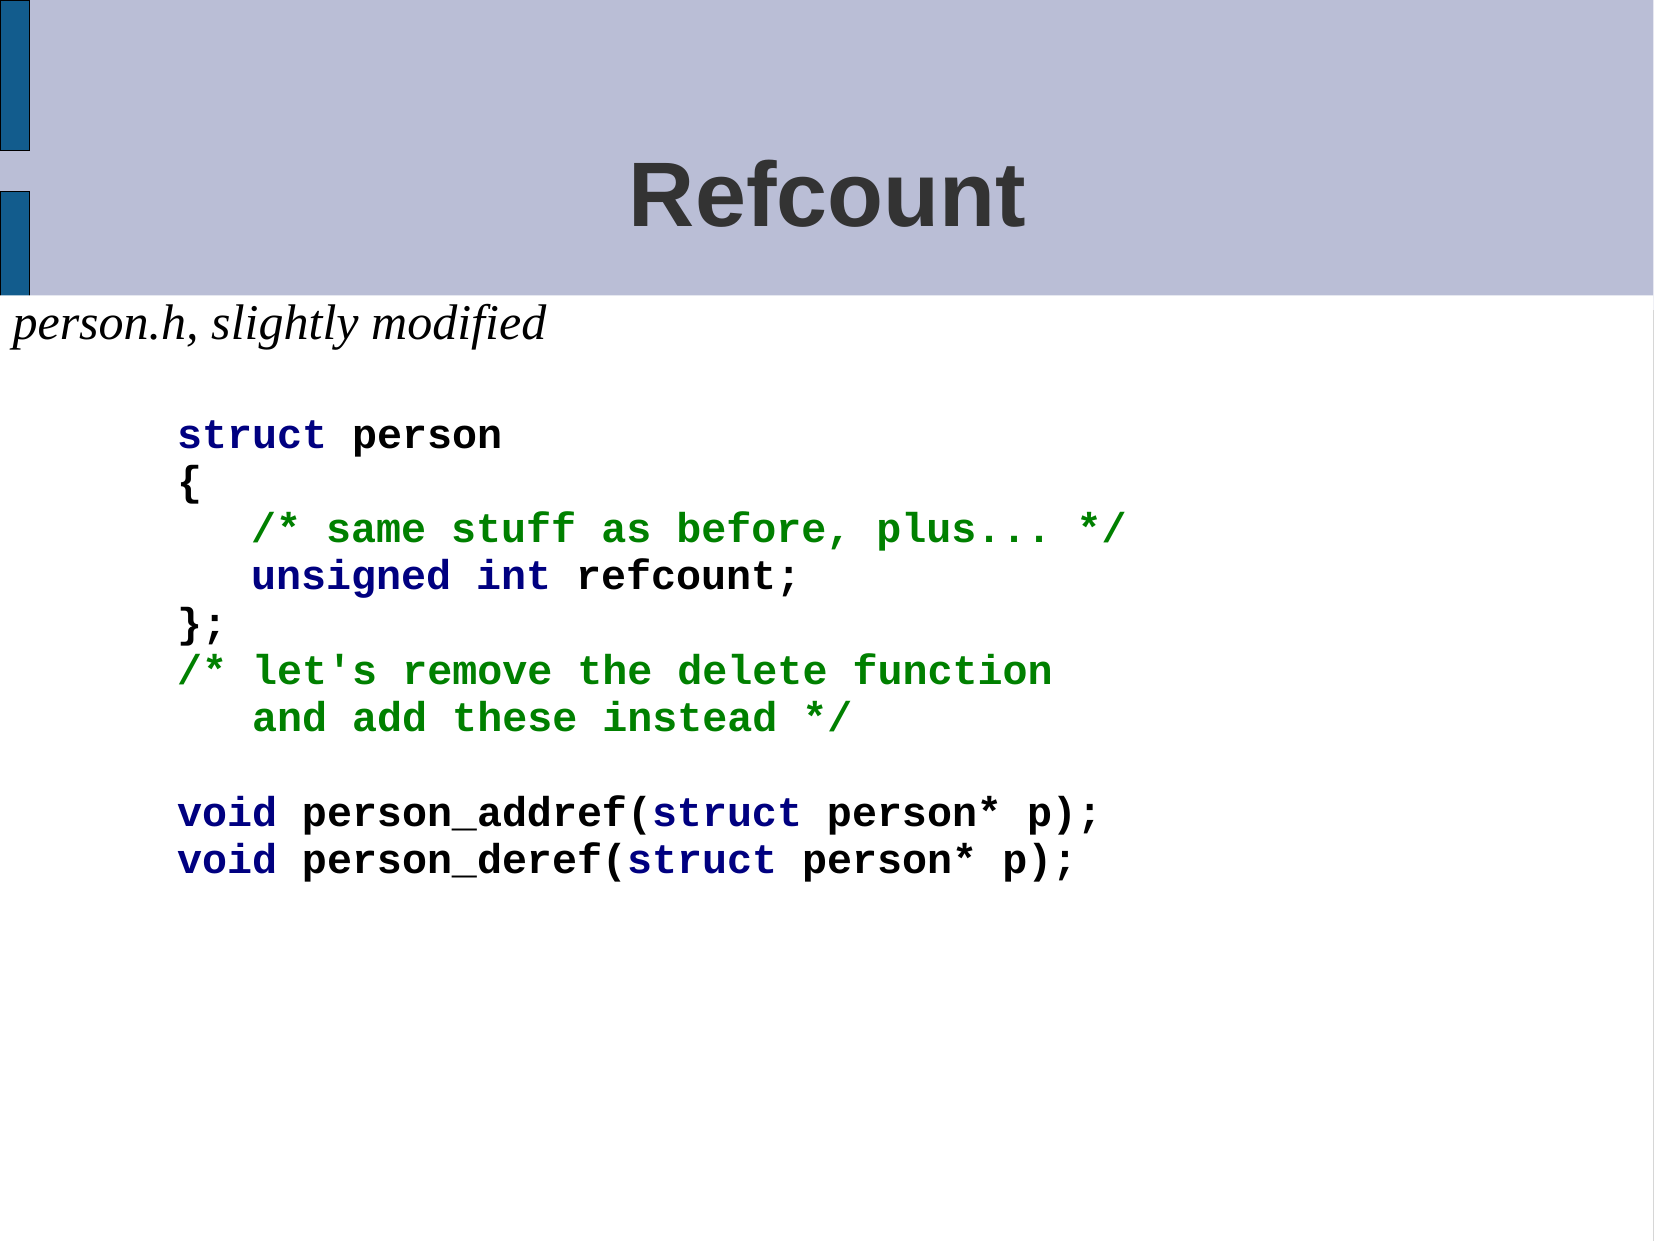

# Refcount
struct person
{
	/* same stuff as before, plus... */
	unsigned int refcount;
};
/* let's remove the delete function
 and add these instead */
void person_addref(struct person* p);
void person_deref(struct person* p);
 person.h, slightly modified